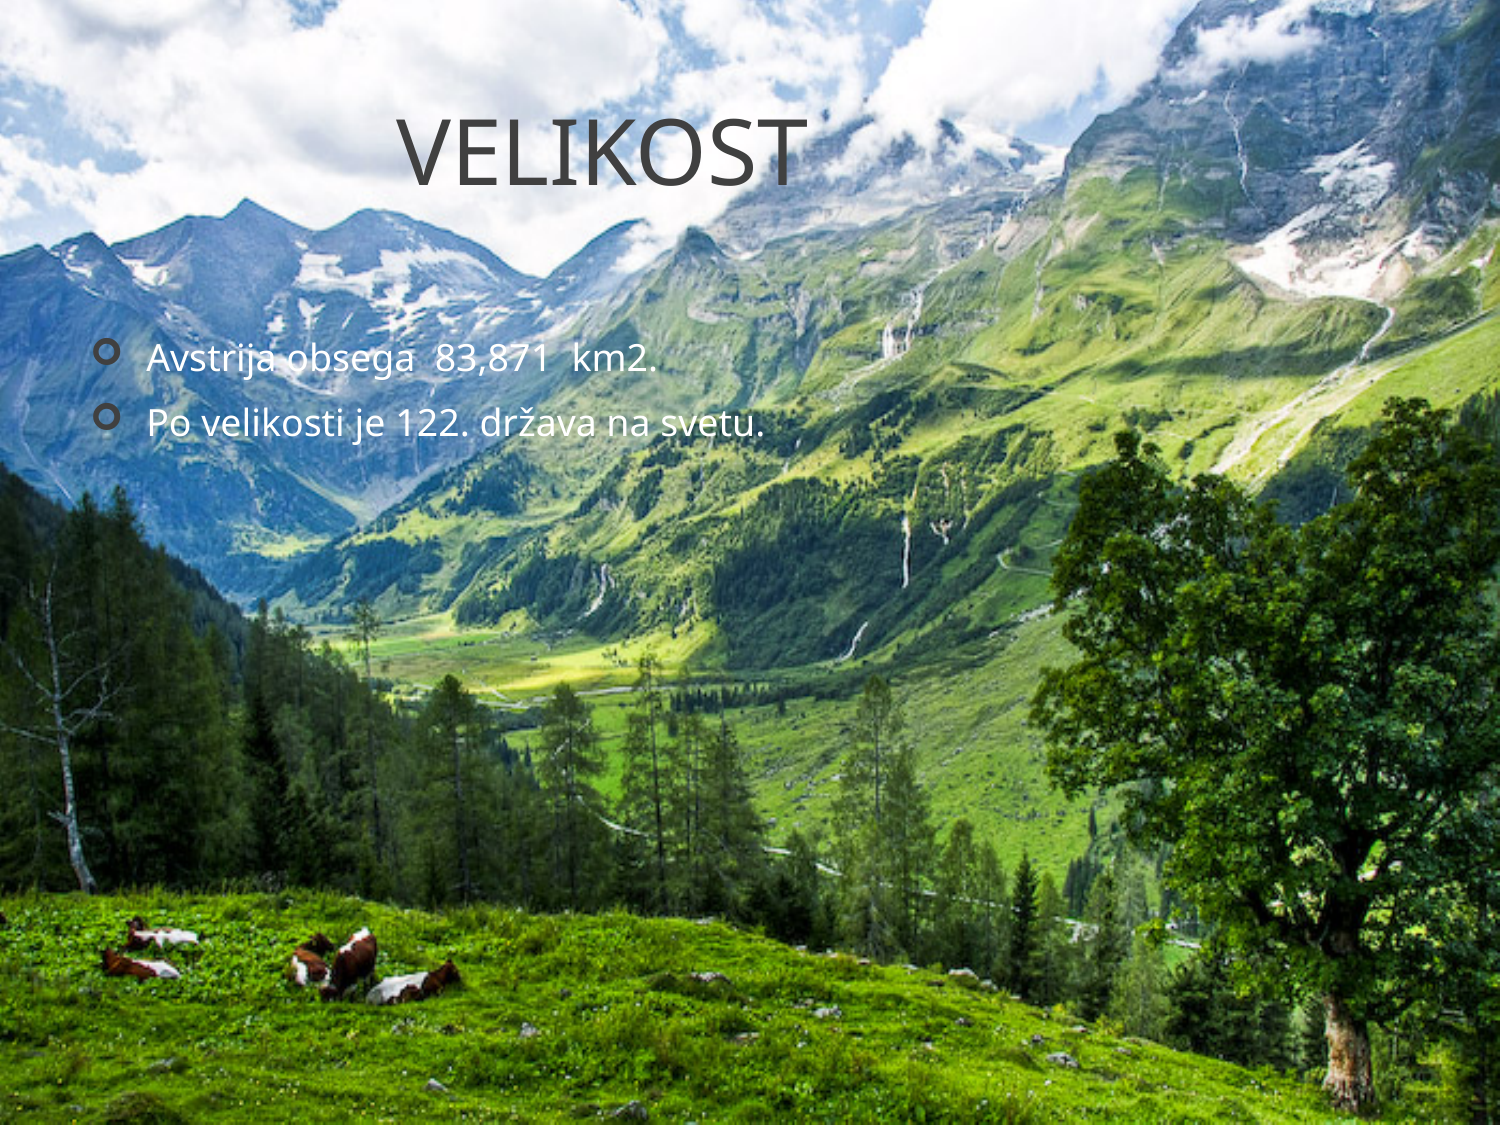

# VELIKOST
Avstrija obsega 83,871 km2.
Po velikosti je 122. država na svetu.